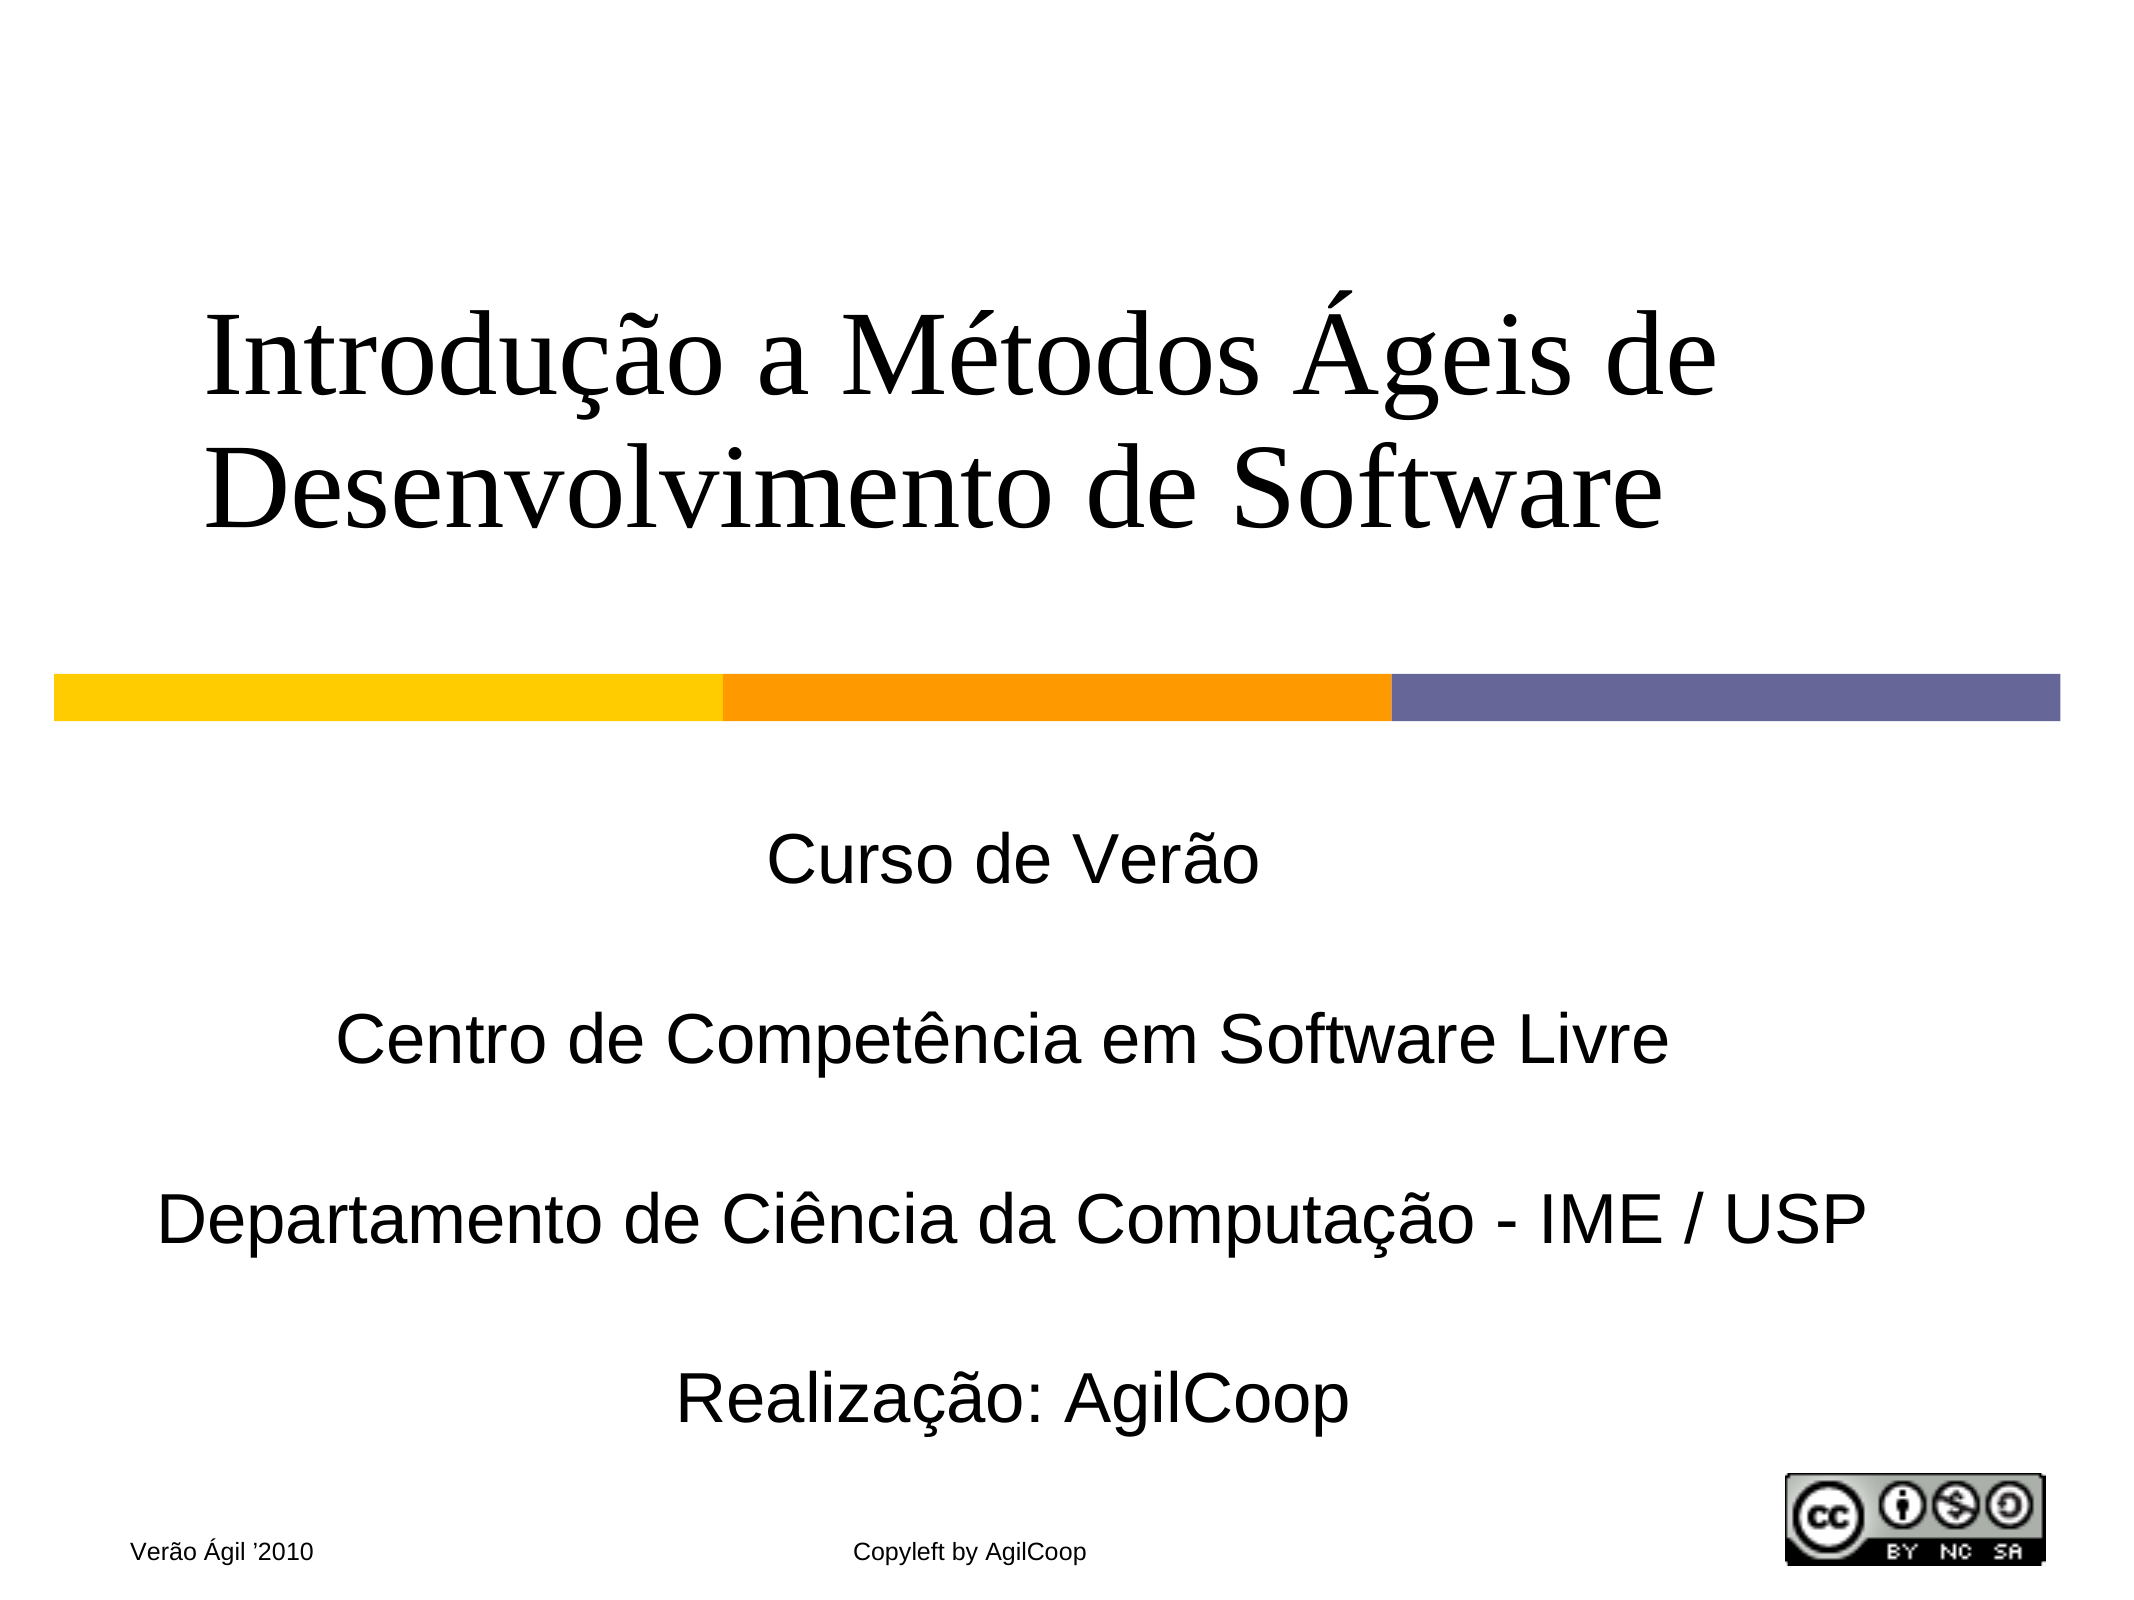

# Introdução a Métodos Ágeis de Desenvolvimento de Software
Curso de Verão
Centro de Competência em Software Livre
Departamento de Ciência da Computação - IME / USP
Realização: AgilCoop
Verão Ágil ’2010
Copyleft by AgilCoop